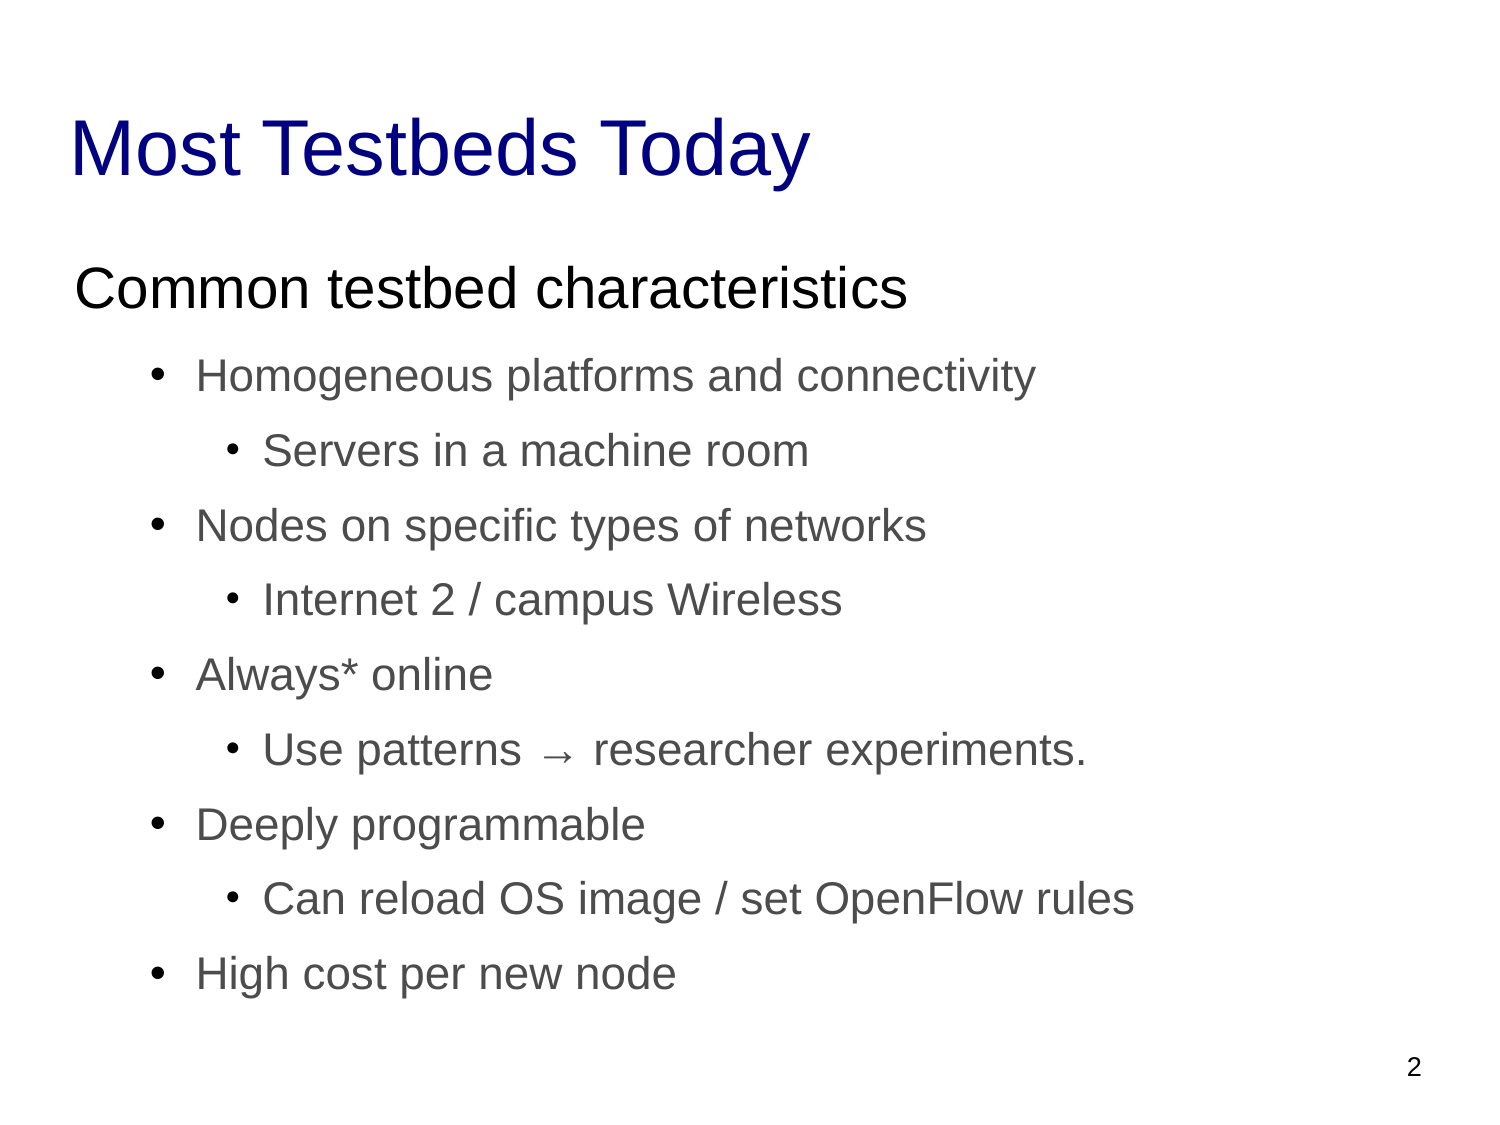

Most Testbeds Today
Common testbed characteristics
Homogeneous platforms and connectivity
Servers in a machine room
Nodes on specific types of networks
Internet 2 / campus Wireless
Always* online
Use patterns → researcher experiments.
Deeply programmable
Can reload OS image / set OpenFlow rules
High cost per new node